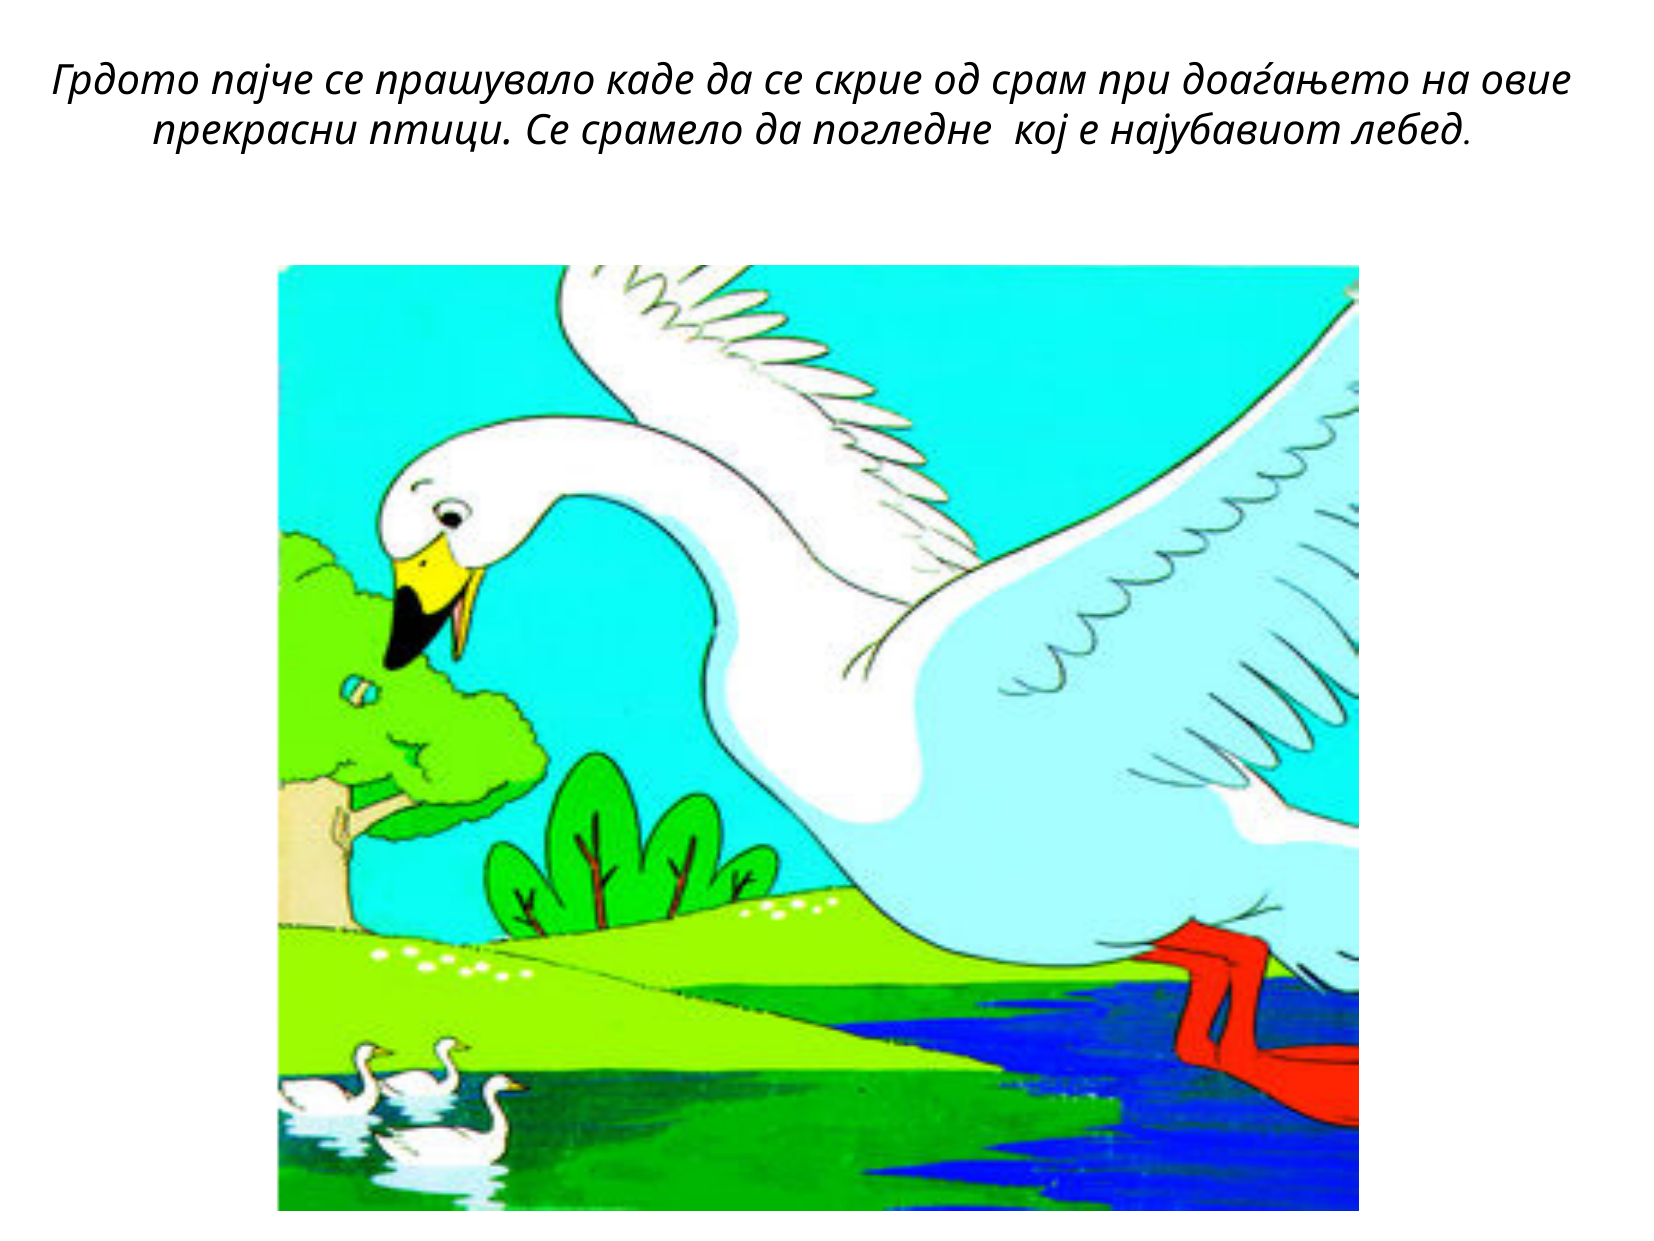

Грдото пајче се прашувало каде да се скрие од срам при доаѓањето на овие прекрасни птици. Се срамело да погледне кој е најубавиот лебед.
#